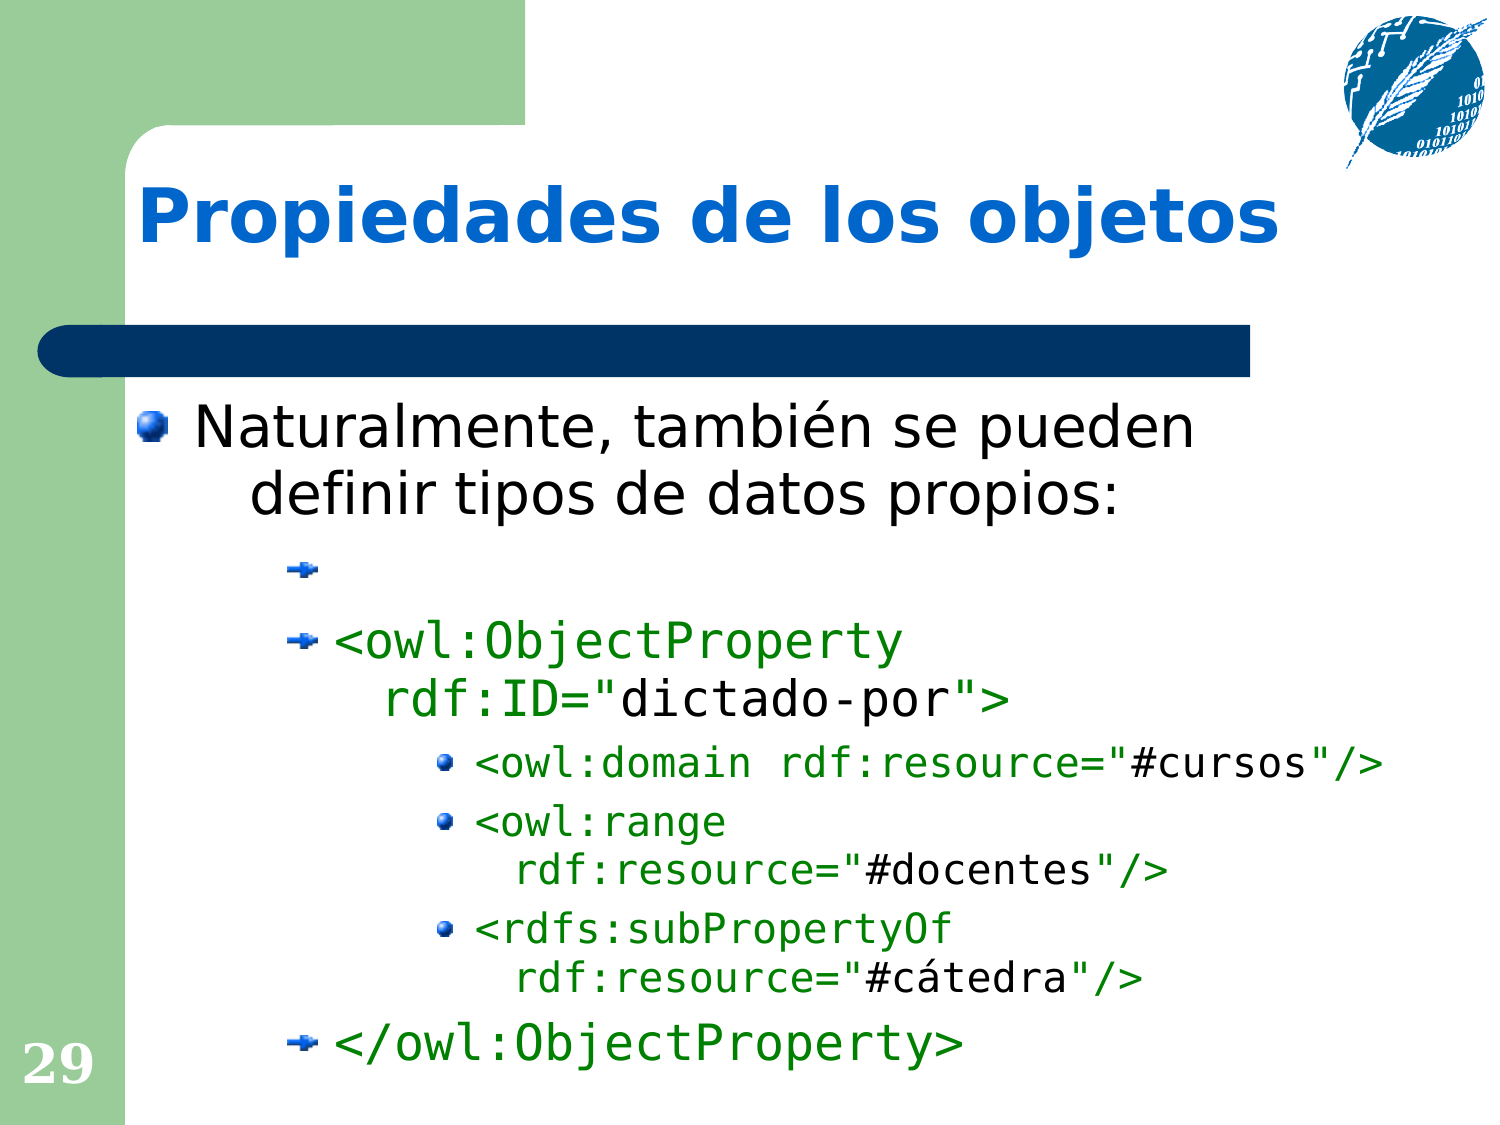

# Propiedades de los objetos
Naturalmente, también se pueden definir tipos de datos propios:
<owl:ObjectProperty
rdf:ID="dictado-por">
<owl:domain rdf:resource="#cursos"/>
<owl:range rdf:resource="#docentes"/>
<rdfs:subPropertyOf
rdf:resource="#cátedra"/>
</owl:ObjectProperty>
29